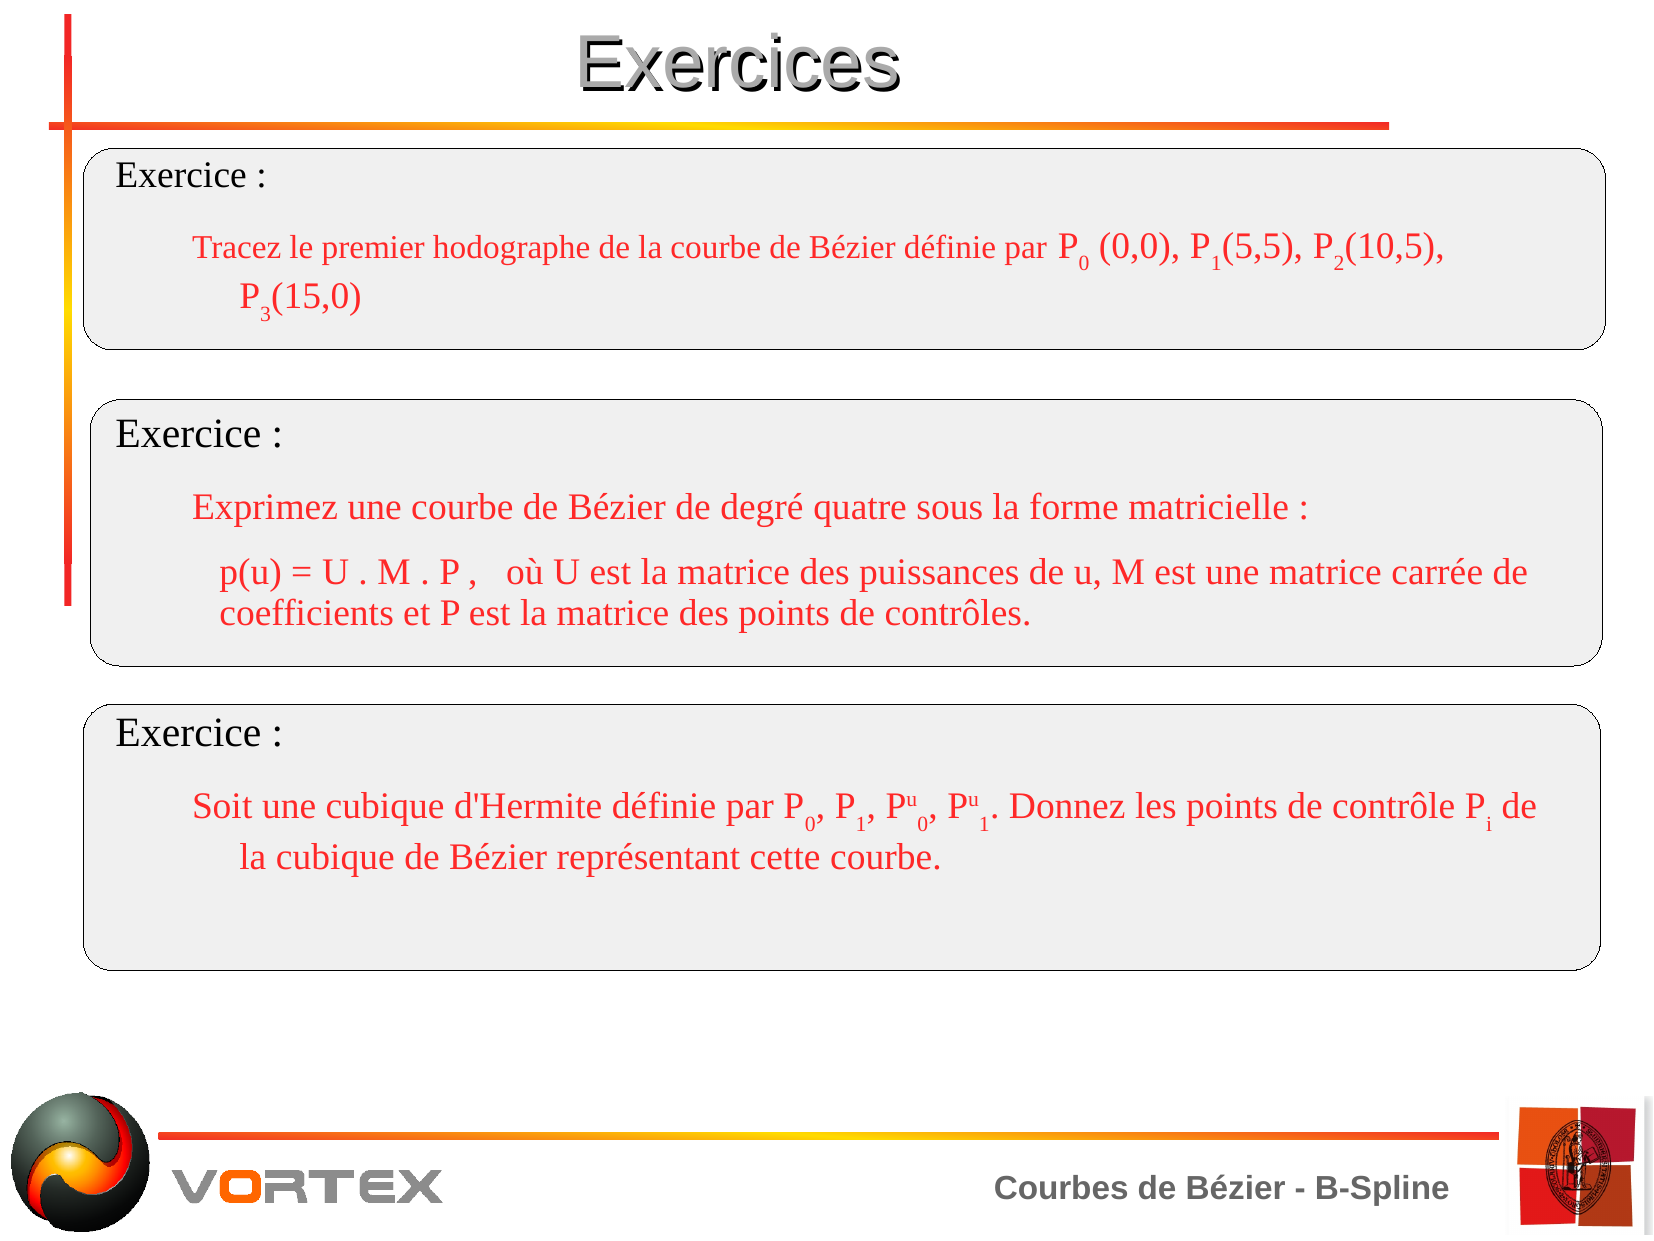

# Exercices
Exercice :
Tracez le premier hodographe de la courbe de Bézier définie par P0 (0,0), P1(5,5), P2(10,5), P3(15,0)
Exercice :
Exprimez une courbe de Bézier de degré quatre sous la forme matricielle :
p(u) = U . M . P , où U est la matrice des puissances de u, M est une matrice carrée de coefficients et P est la matrice des points de contrôles.
Exercice :
Soit une cubique d'Hermite définie par P0, P1, Pu0, Pu1. Donnez les points de contrôle Pi de la cubique de Bézier représentant cette courbe.